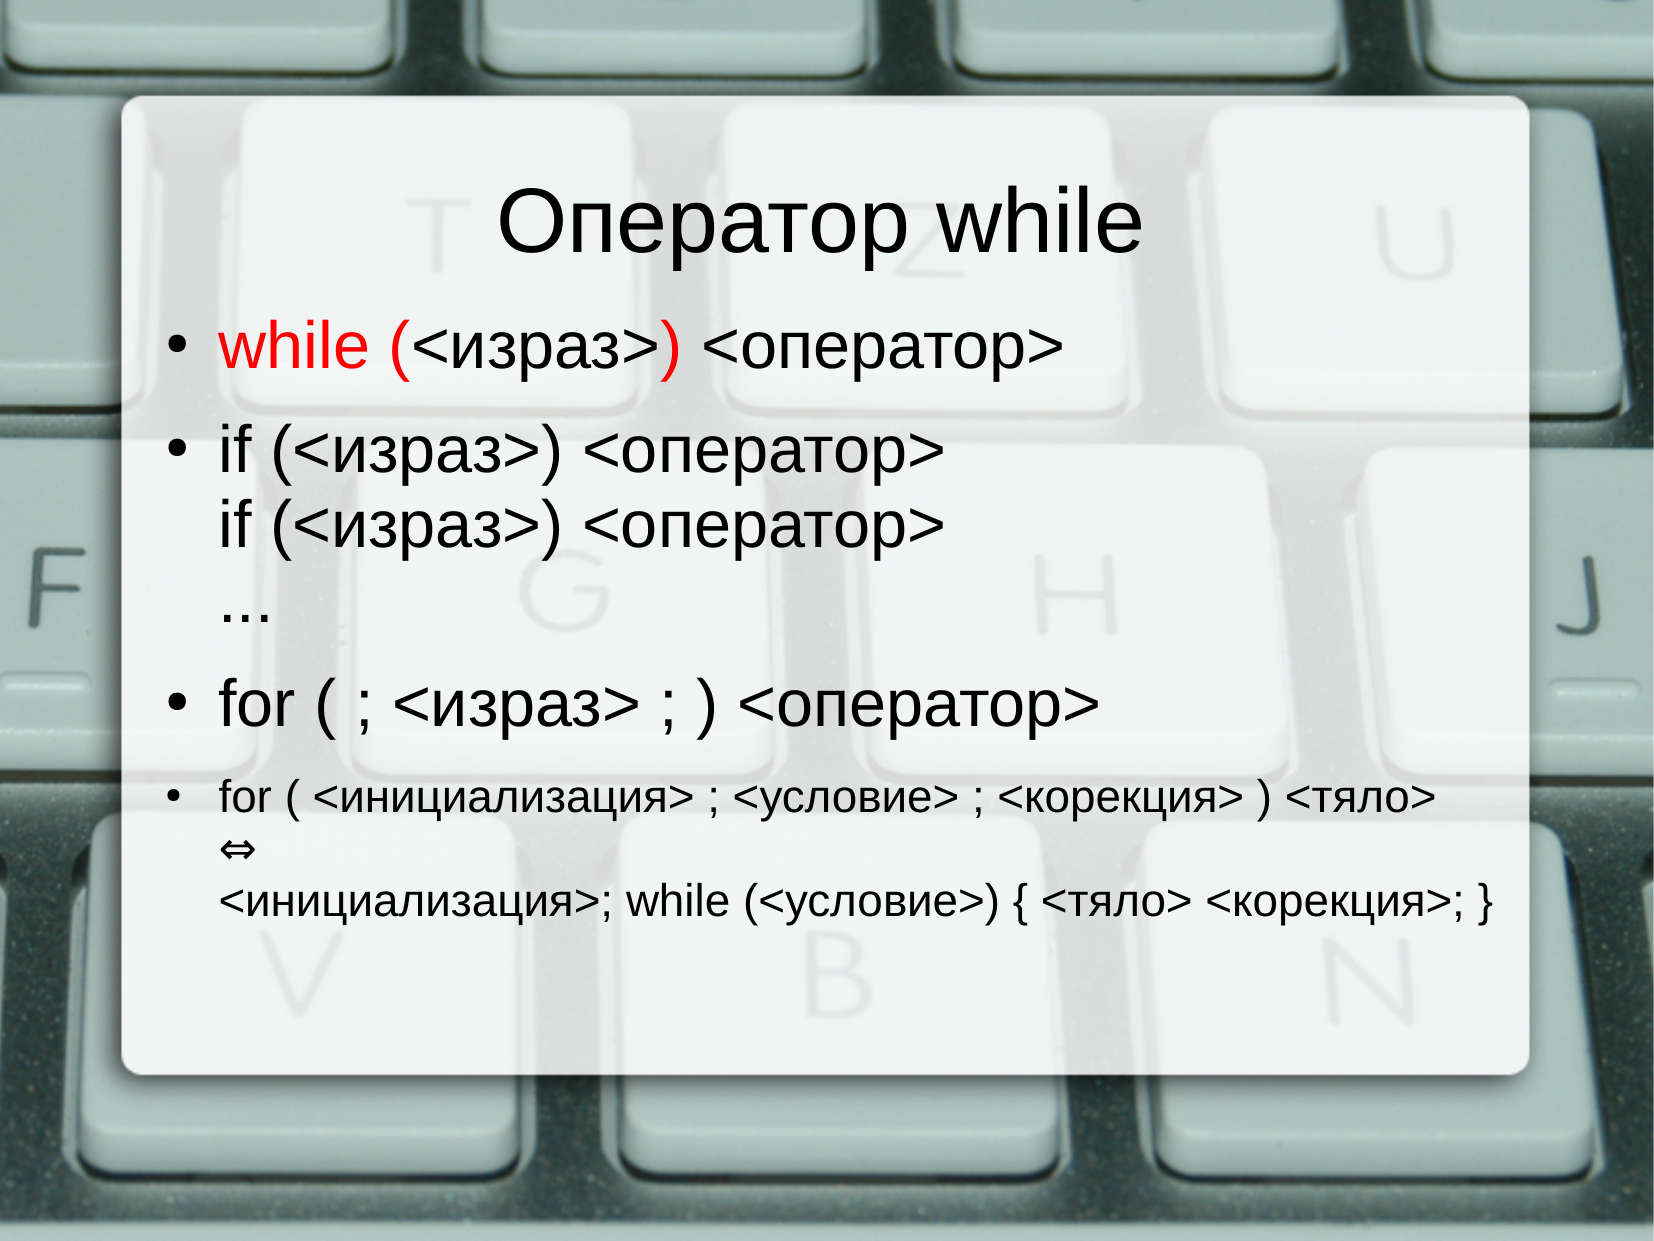

# Оператор while
while (<израз>) <оператор>
if (<израз>) <оператор>
if (<израз>) <оператор>
...
for ( ; <израз> ; ) <оператор>
for ( <инициализация> ; <условие> ; <корекция> ) <тяло>
⇔
<инициализация>; while (<условие>) { <тяло> <корекция>; }